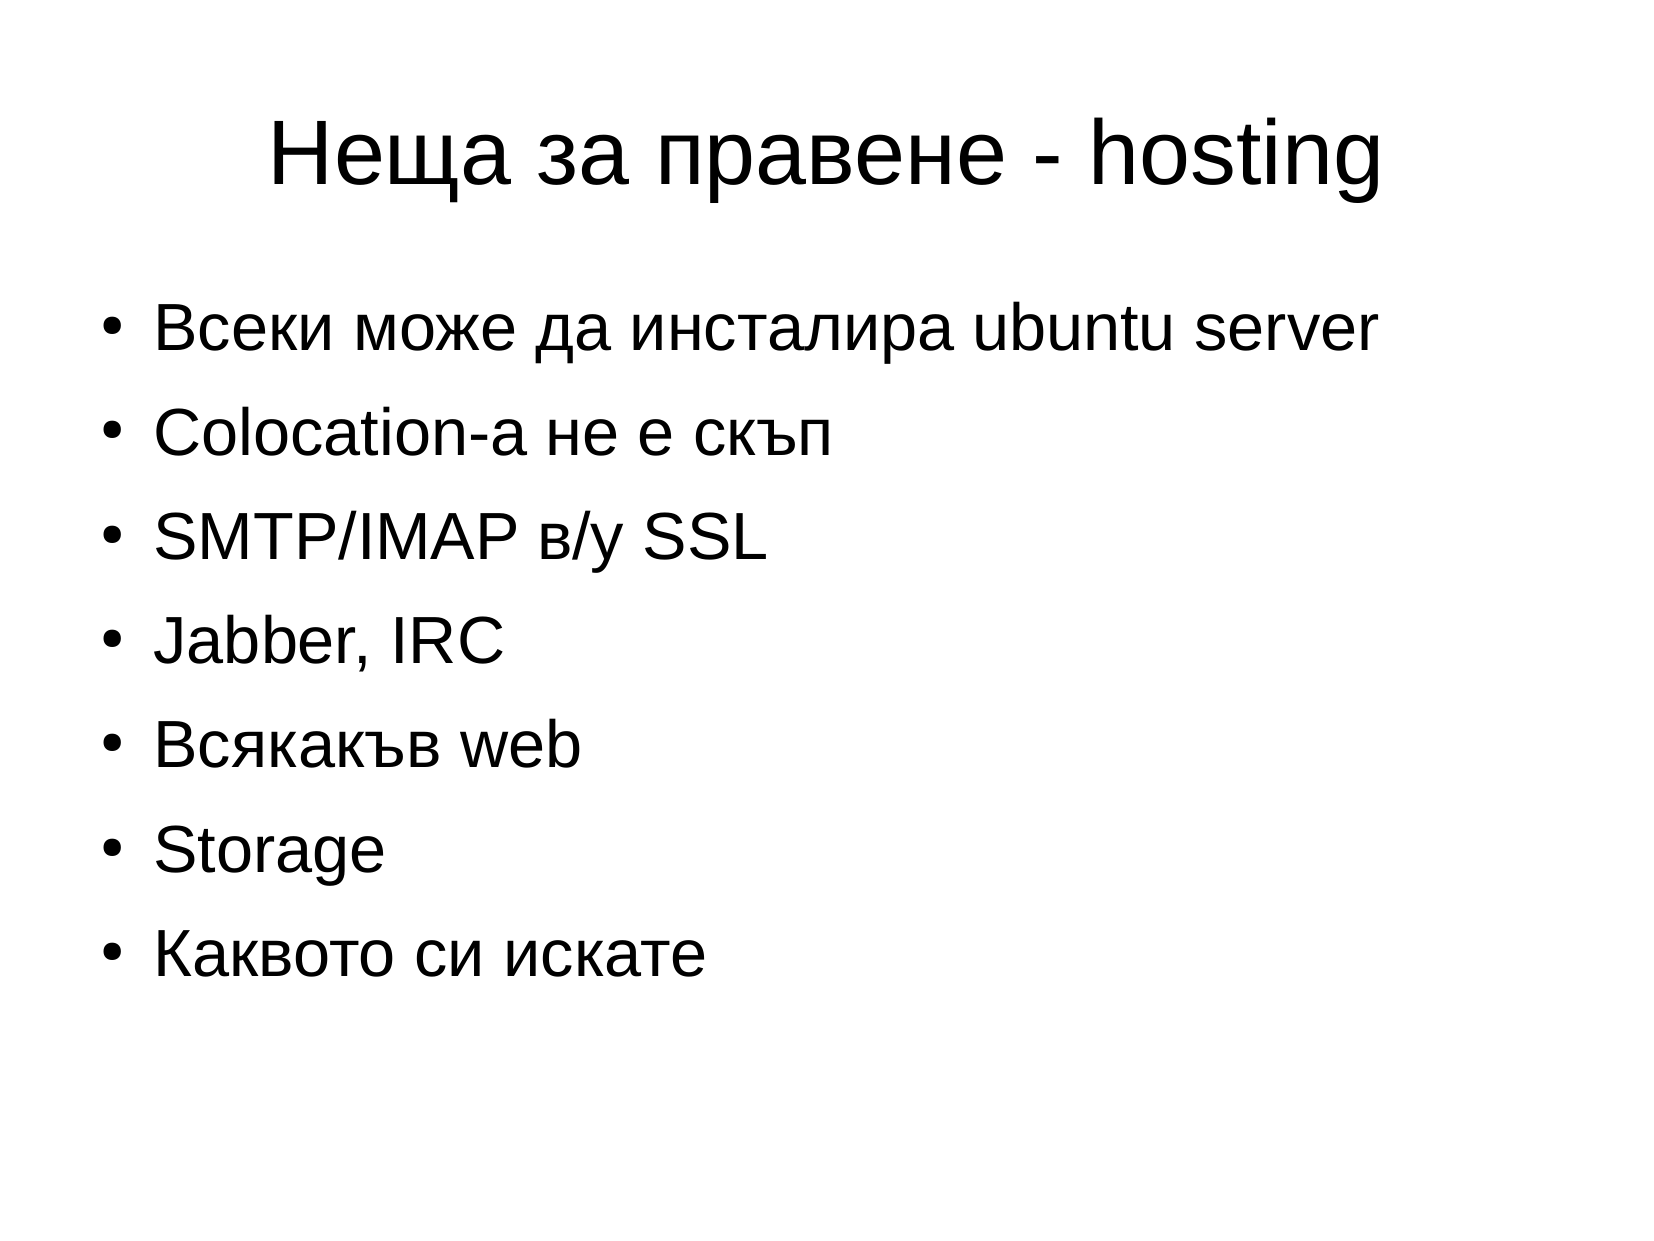

# Неща за правене - hosting
Всеки може да инсталира ubuntu server
Colocation-а не е скъп
SMTP/IMAP в/у SSL
Jabber, IRC
Всякакъв web
Storage
Каквото си искате